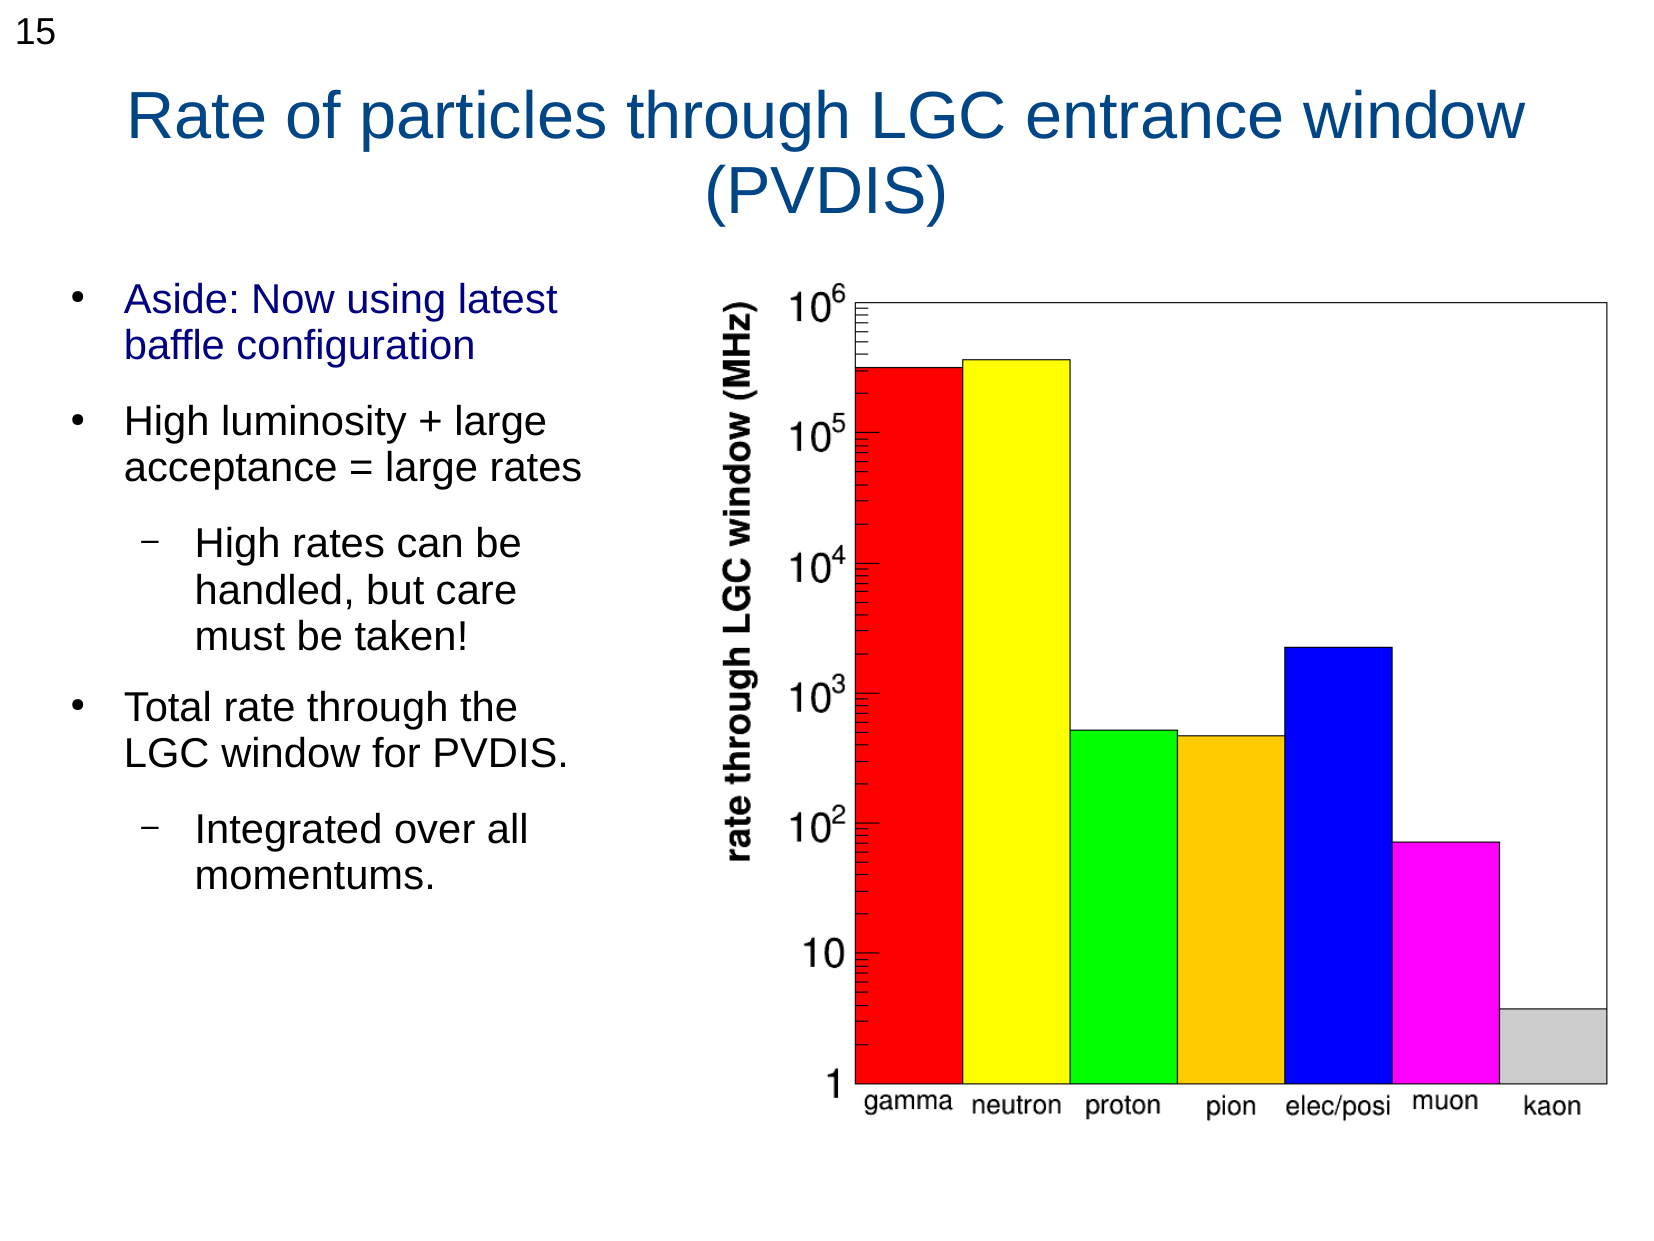

15
# Rate of particles through LGC entrance window (PVDIS)
Aside: Now using latest baffle configuration
High luminosity + large acceptance = large rates
High rates can be handled, but care must be taken!
Total rate through the LGC window for PVDIS.
Integrated over all momentums.